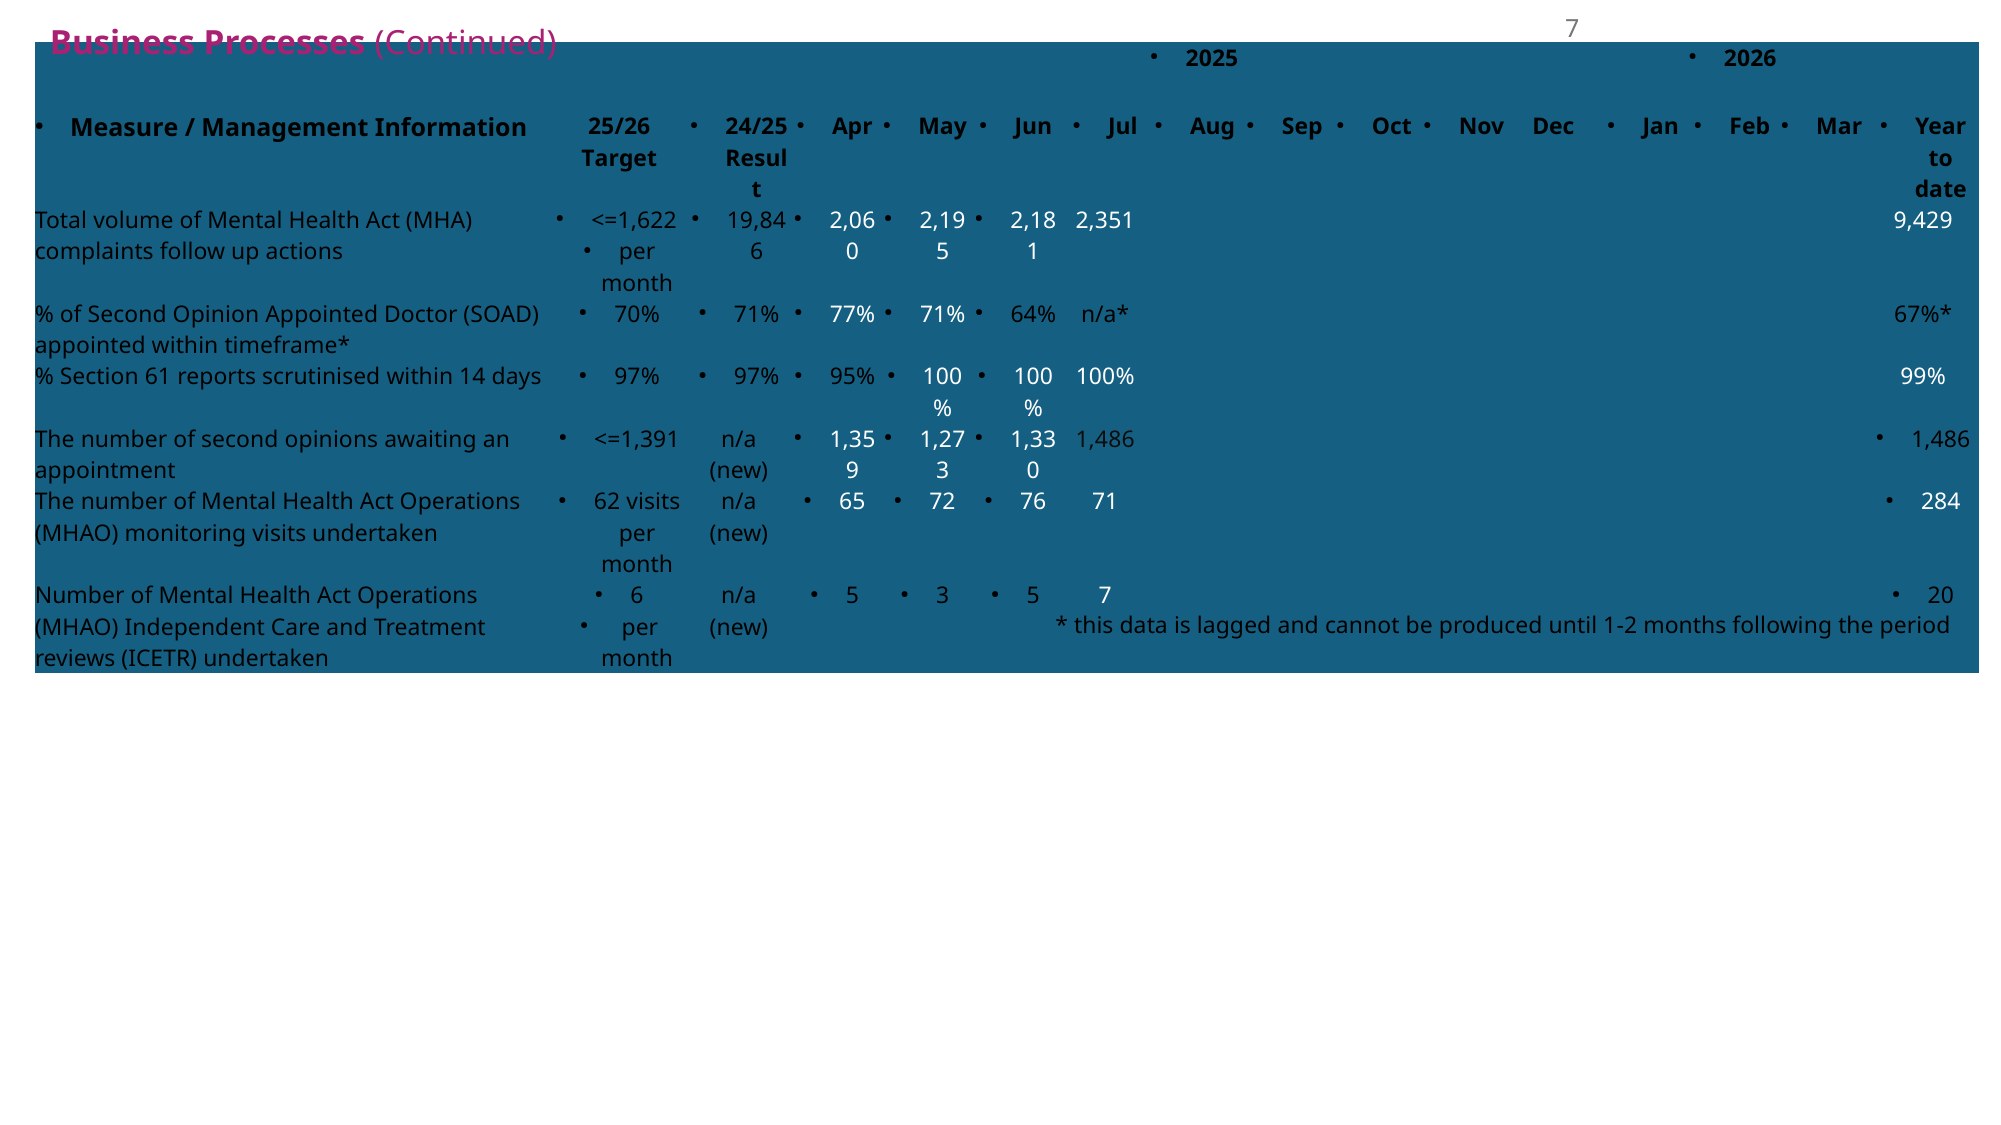

# Business Processes (Continued)
| | | | 2025 | | | | | | | | | 2026 | | | |
| --- | --- | --- | --- | --- | --- | --- | --- | --- | --- | --- | --- | --- | --- | --- | --- |
| Measure / Management Information | 25/26 Target | 24/25 Result | Apr | May | Jun | Jul | Aug | Sep | Oct | Nov | Dec | Jan | Feb | Mar | Year to date |
| Total volume of Mental Health Act (MHA) complaints follow up actions | <=1,622 per month | 19,846 | 2,060 | 2,195 | 2,181 | 2,351 | | | | | | | | | 9,429 |
| % of Second Opinion Appointed Doctor (SOAD) appointed within timeframe\* | 70% | 71% | 77% | 71% | 64% | n/a\* | | | | | | | | | 67%\* |
| % Section 61 reports scrutinised within 14 days | 97% | 97% | 95% | 100% | 100% | 100% | | | | | | | | | 99% |
| The number of second opinions awaiting an appointment | <=1,391 | n/a (new) | 1,359 | 1,273 | 1,330 | 1,486 | | | | | | | | | 1,486 |
| The number of Mental Health Act Operations (MHAO) monitoring visits undertaken | 62 visits per month | n/a (new) | 65 | 72 | 76 | 71 | | | | | | | | | 284 |
| Number of Mental Health Act Operations (MHAO) Independent Care and Treatment reviews (ICETR) undertaken | 6 per month | n/a (new) | 5 | 3 | 5 | 7 | | | | | | | | | 20 |
* this data is lagged and cannot be produced until 1-2 months following the period